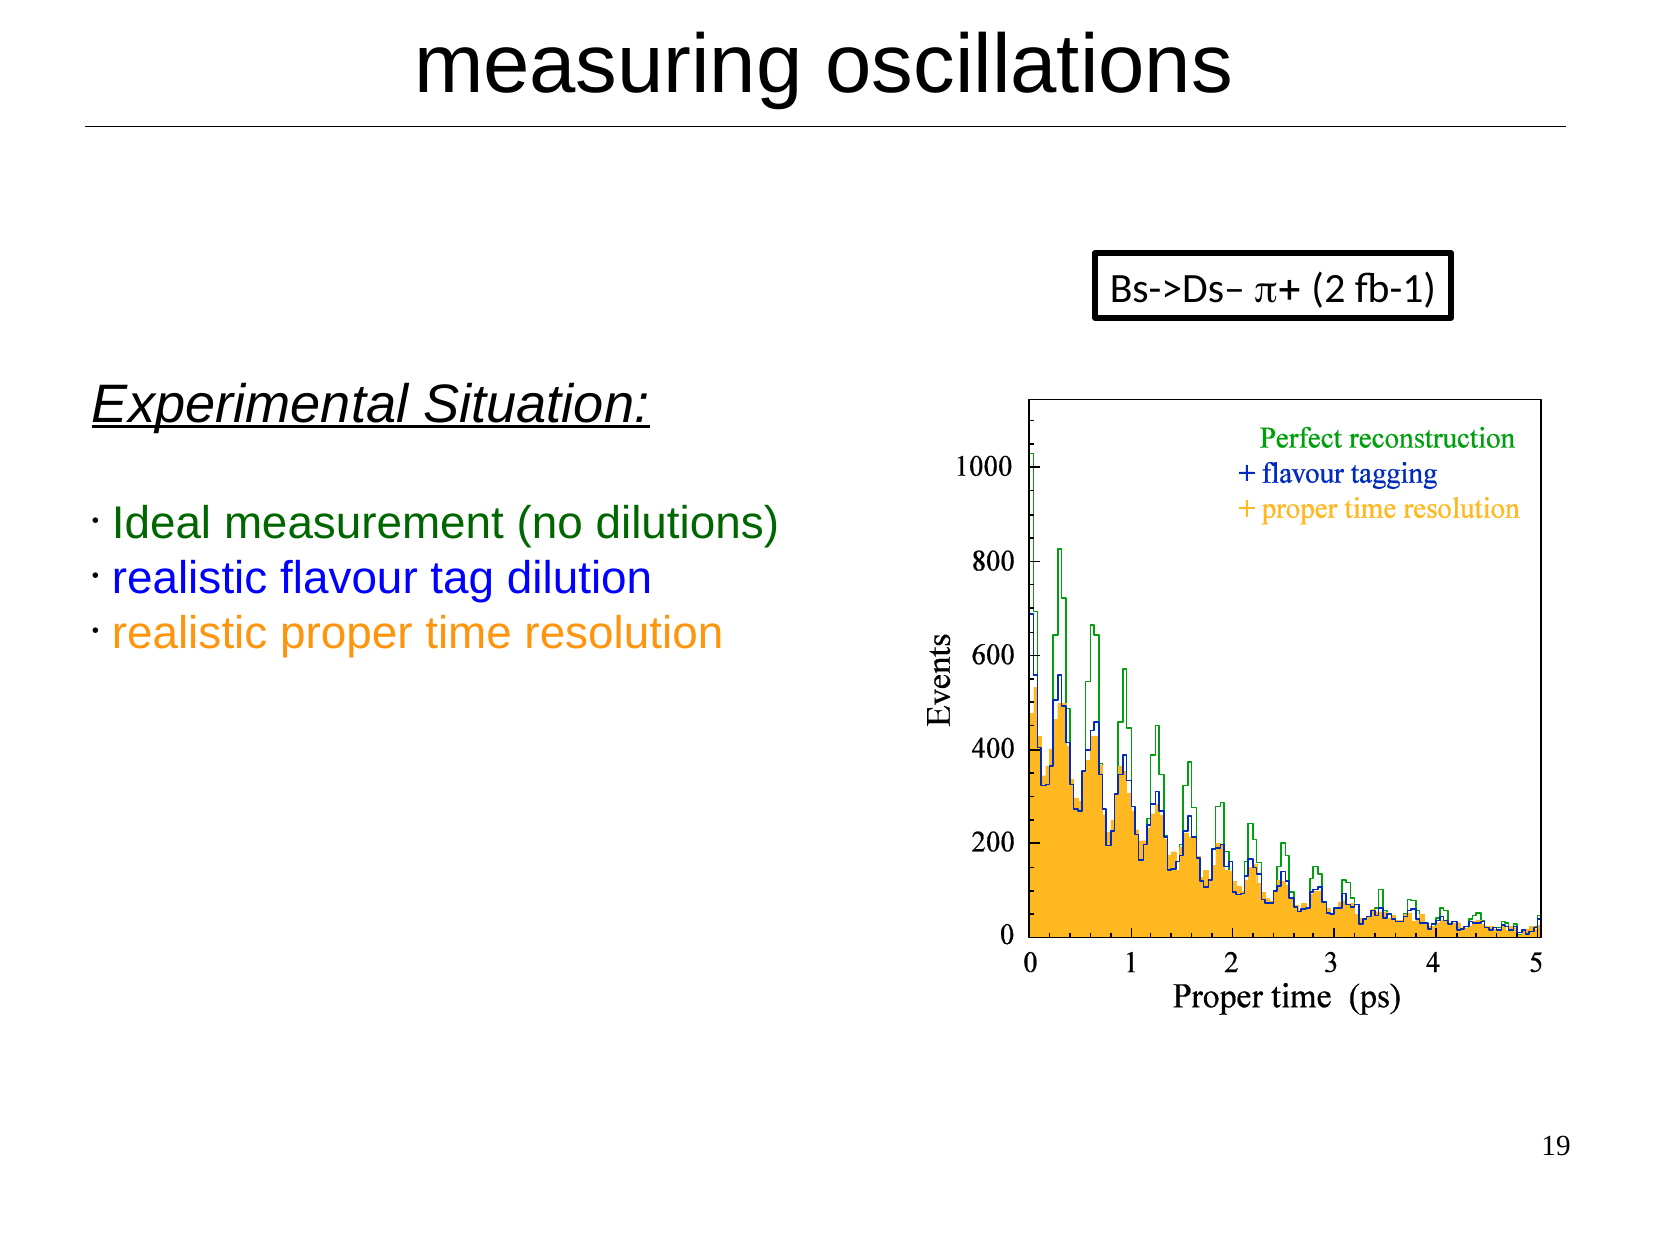

# measuring oscillations
Bs->Ds– p+ (2 fb-1)
Experimental Situation:
 Ideal measurement (no dilutions)
 realistic flavour tag dilution
 realistic proper time resolution
19